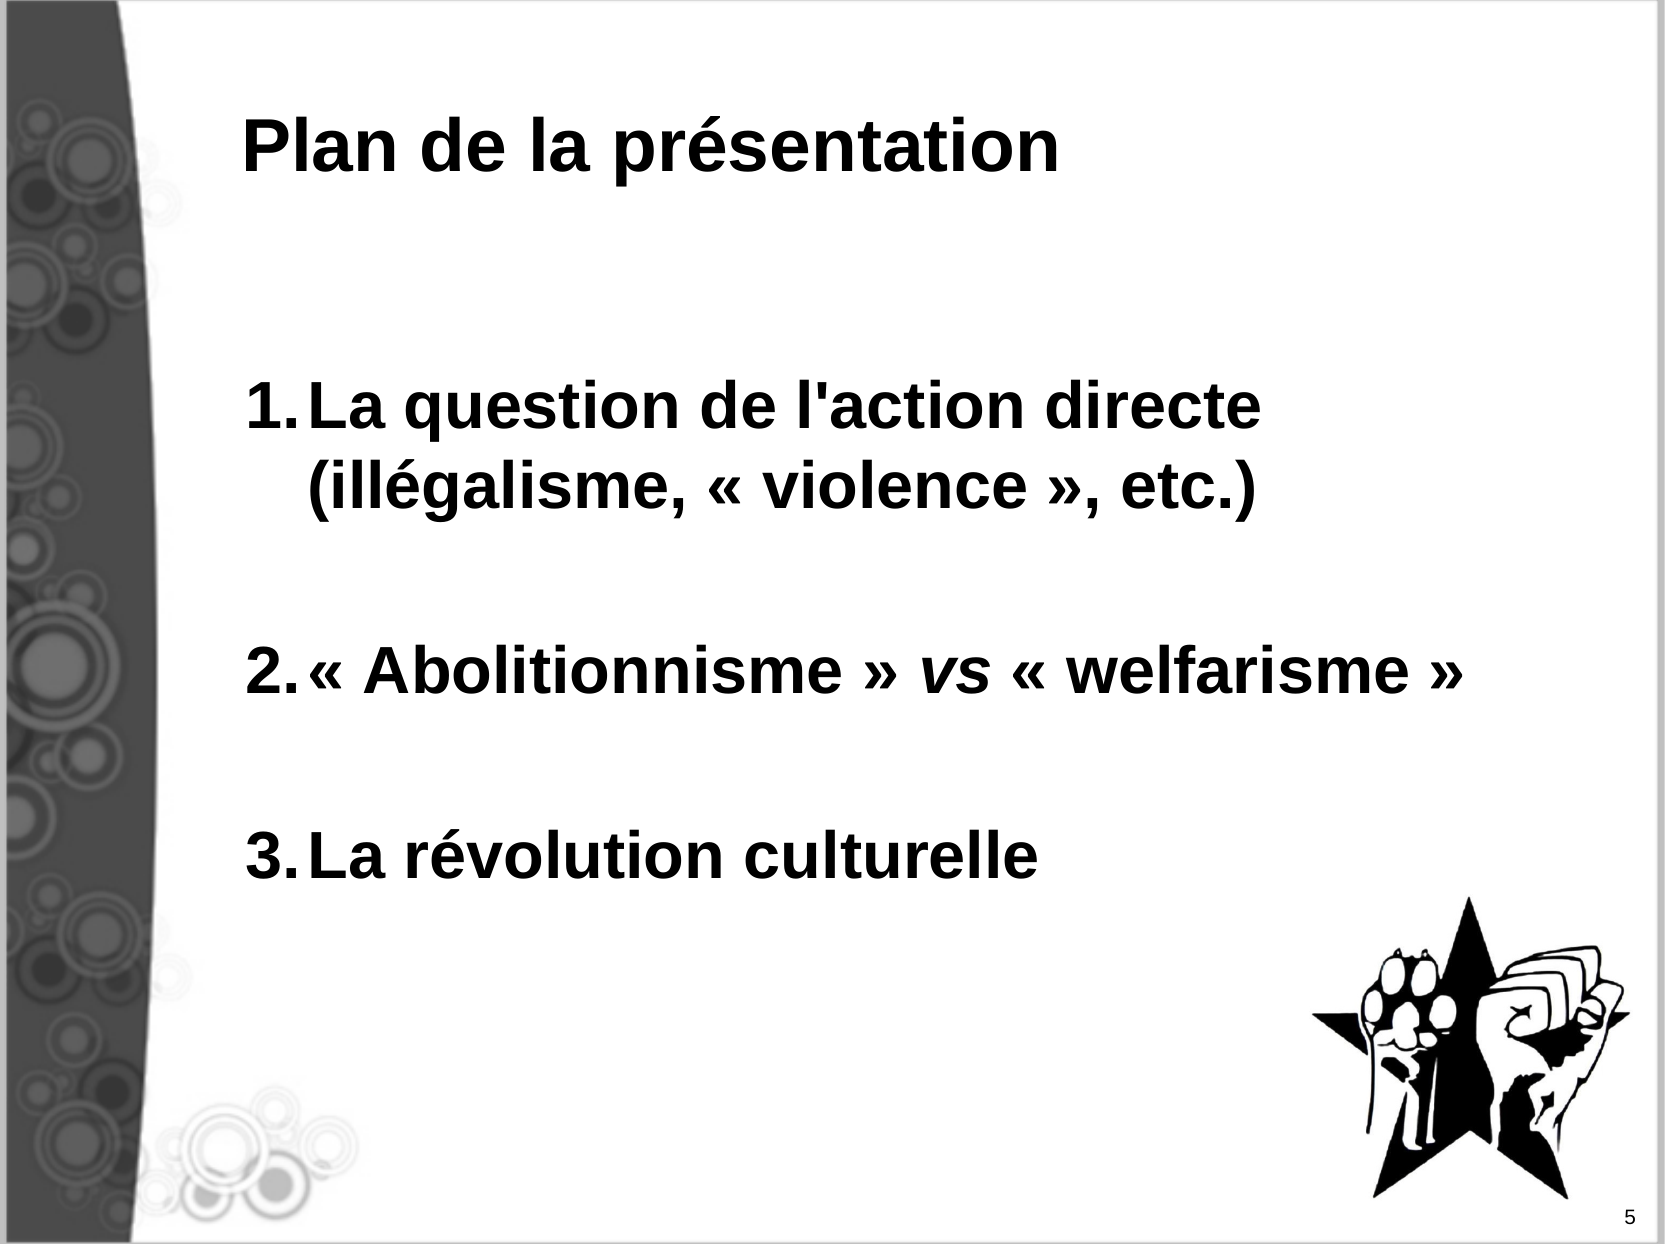

Plan de la présentation
La question de l'action directe (illégalisme, « violence », etc.)
« Abolitionnisme » vs « welfarisme »
La révolution culturelle
5